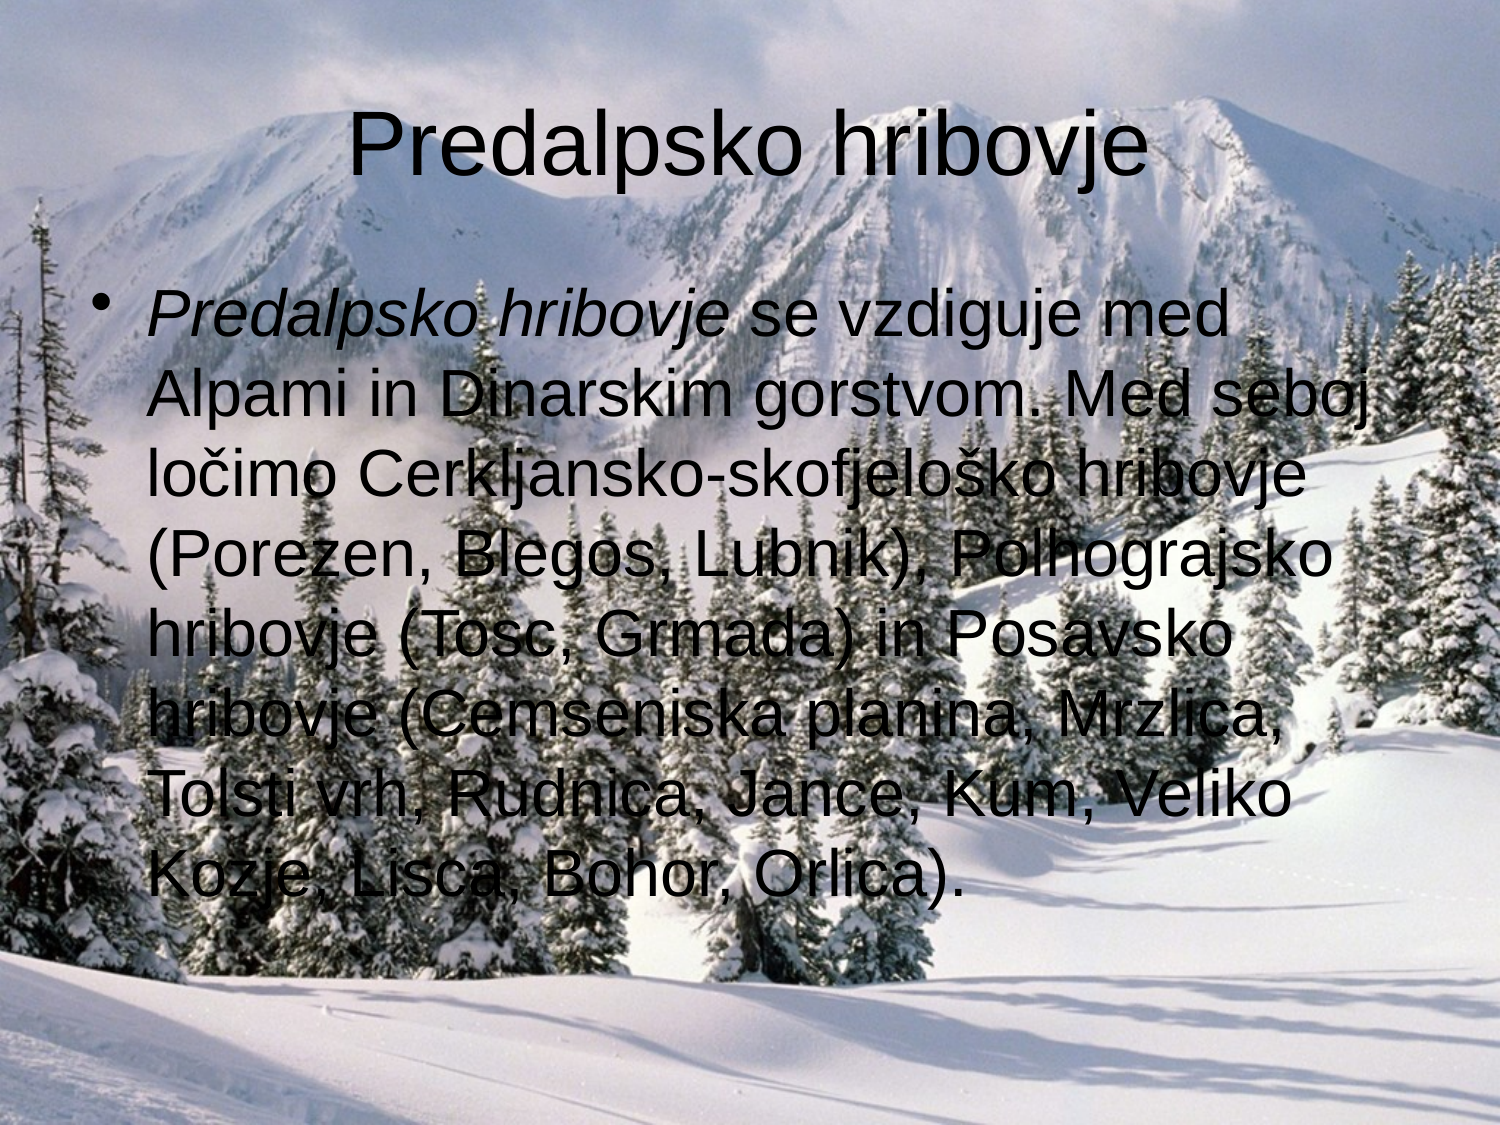

# Predalpsko hribovje
Predalpsko hribovje se vzdiguje med Alpami in Dinarskim gorstvom. Med seboj ločimo Cerkljansko-skofjeloško hribovje (Porezen, Blegos, Lubnik), Polhograjsko hribovje (Tosc, Grmada) in Posavsko hribovje (Cemseniska planina, Mrzlica, Tolsti vrh, Rudnica, Jance, Kum, Veliko Kozje, Lisca, Bohor, Orlica).